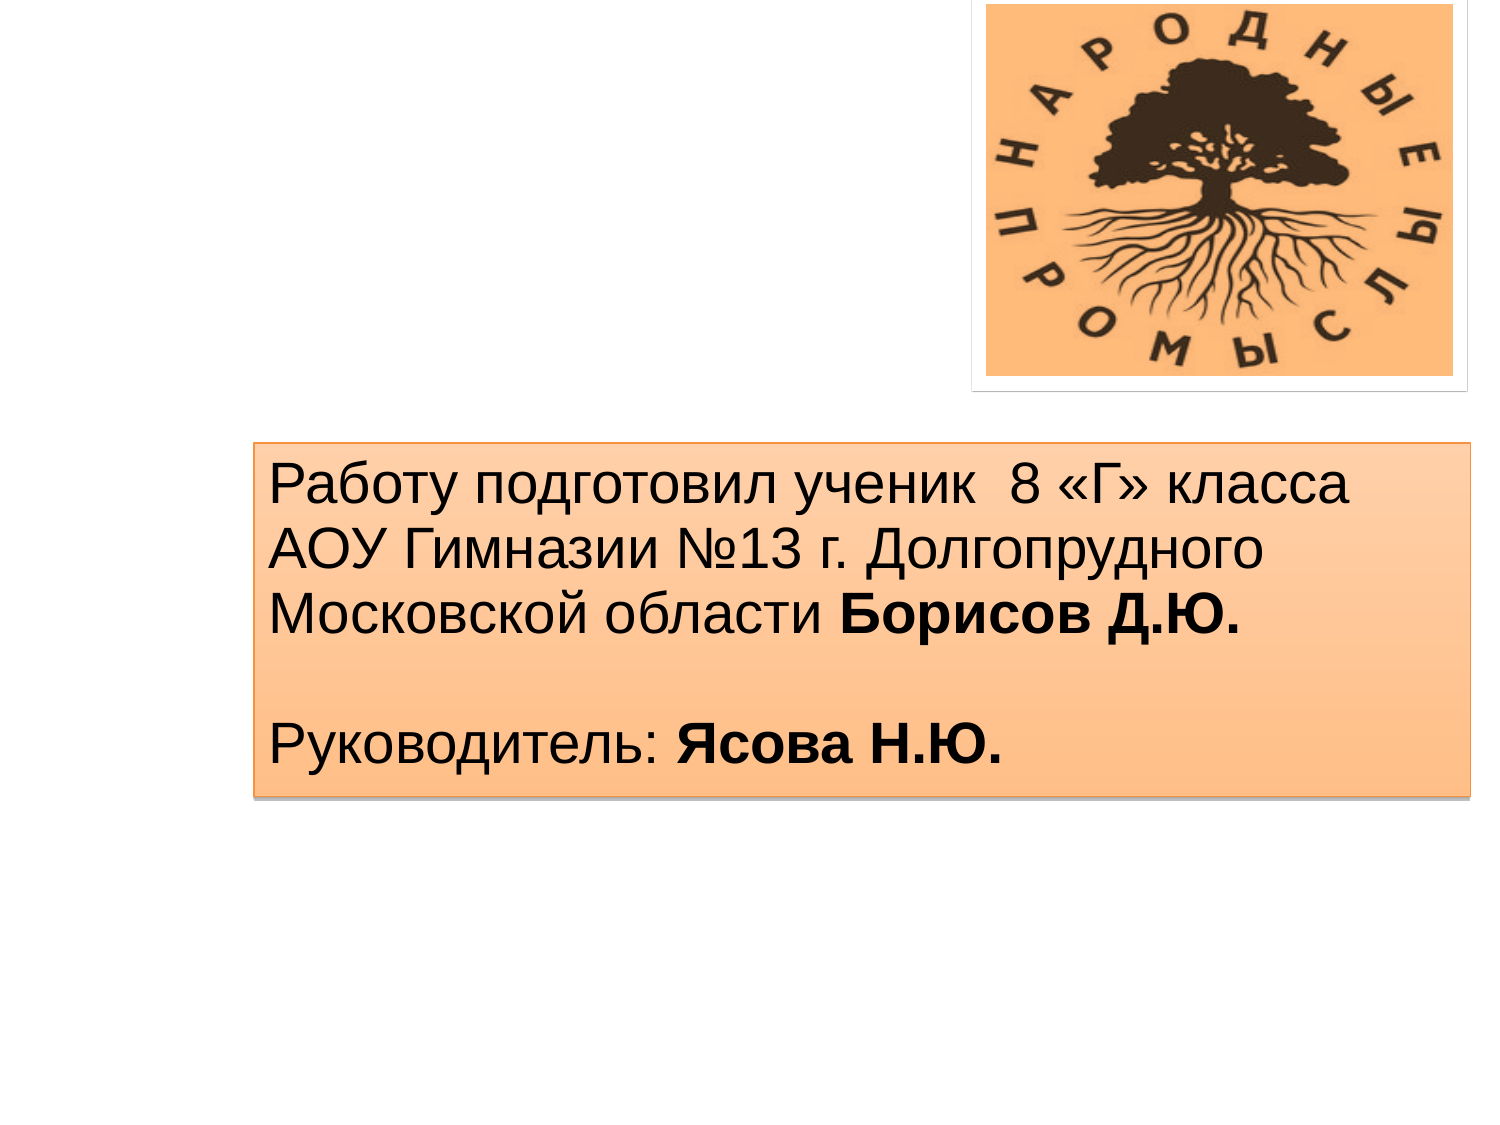

Работу подготовил ученик 8 «Г» класса АОУ Гимназии №13 г. Долгопрудного Московской области Борисов Д.Ю.
Руководитель: Ясова Н.Ю.